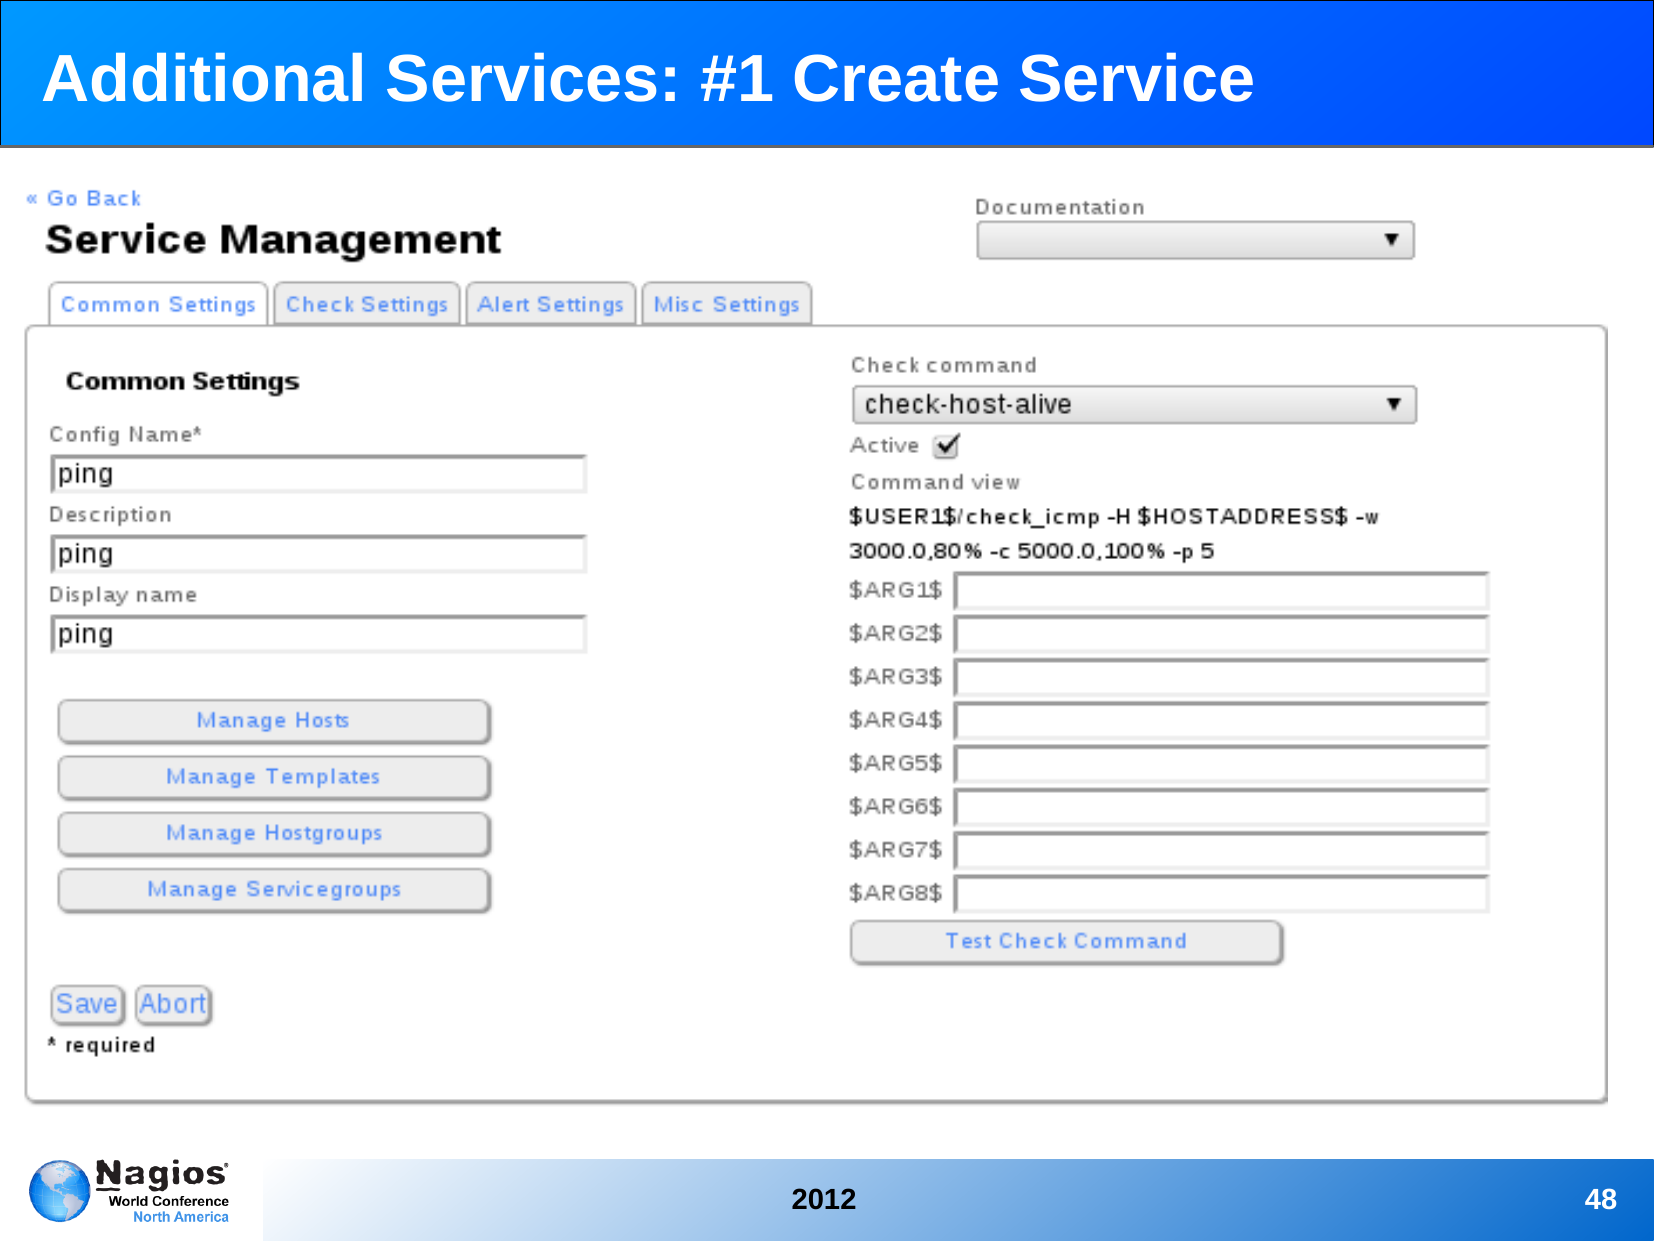

# Additional Services: #1 Create Service
2011
48